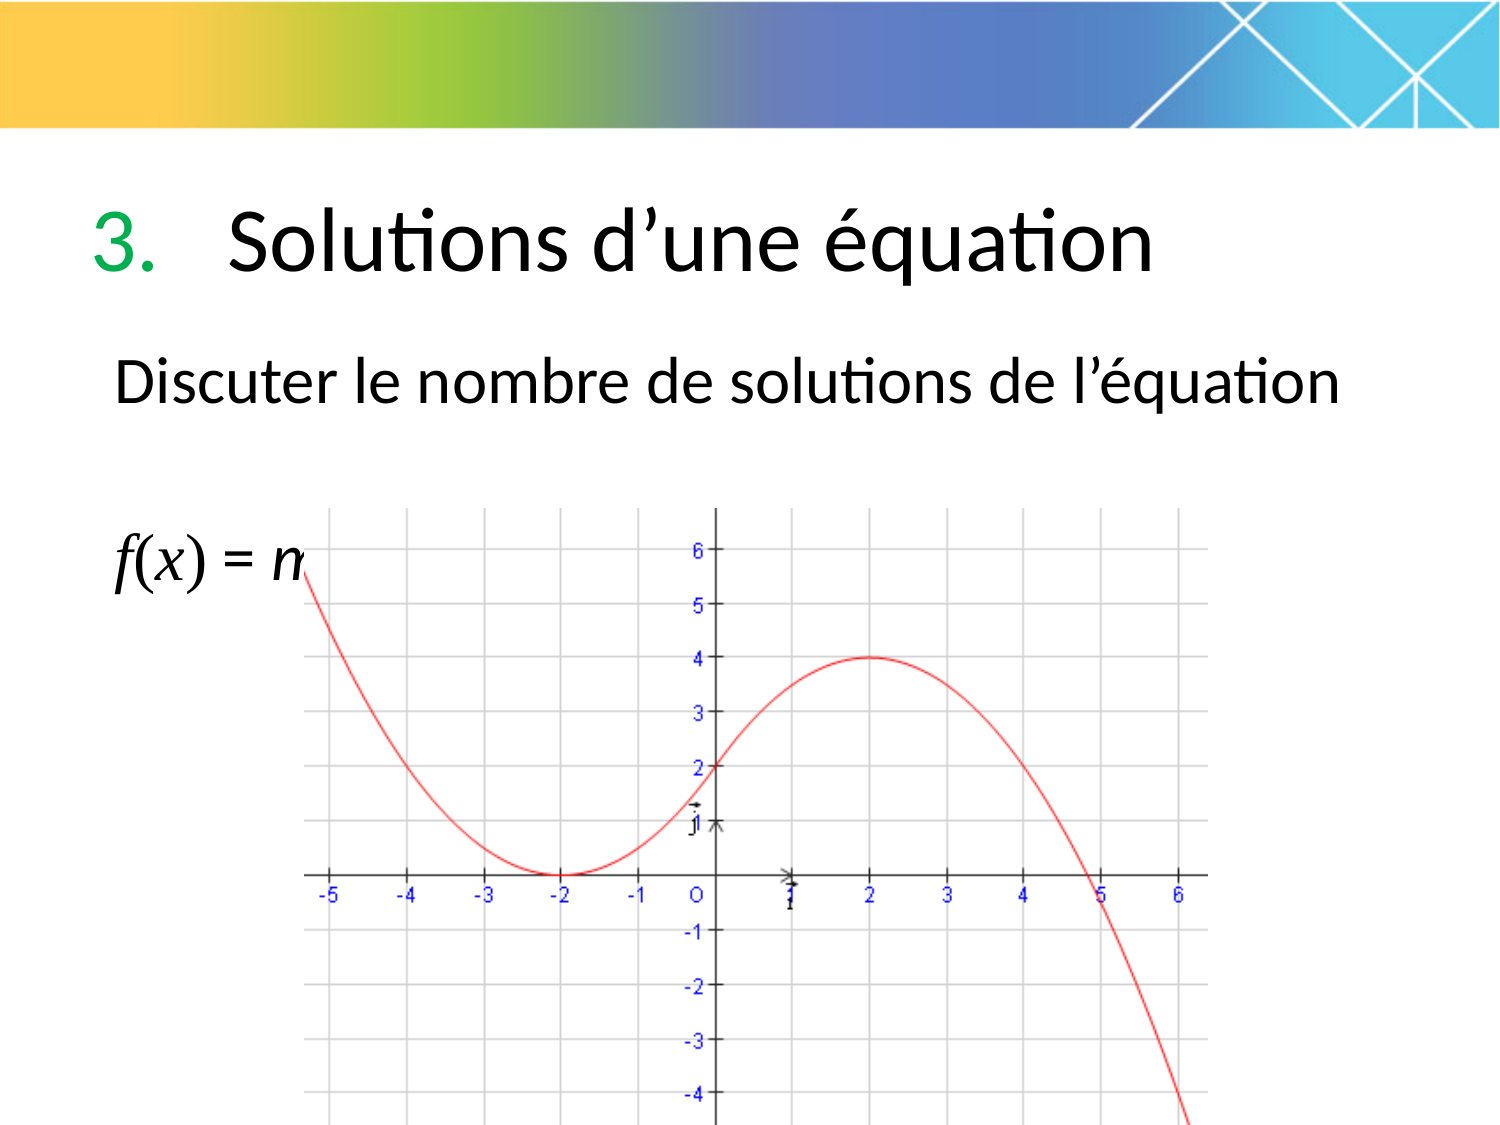

# Solutions d’une équation
Discuter le nombre de solutions de l’équation
f(x) = m selon les valeurs de m.